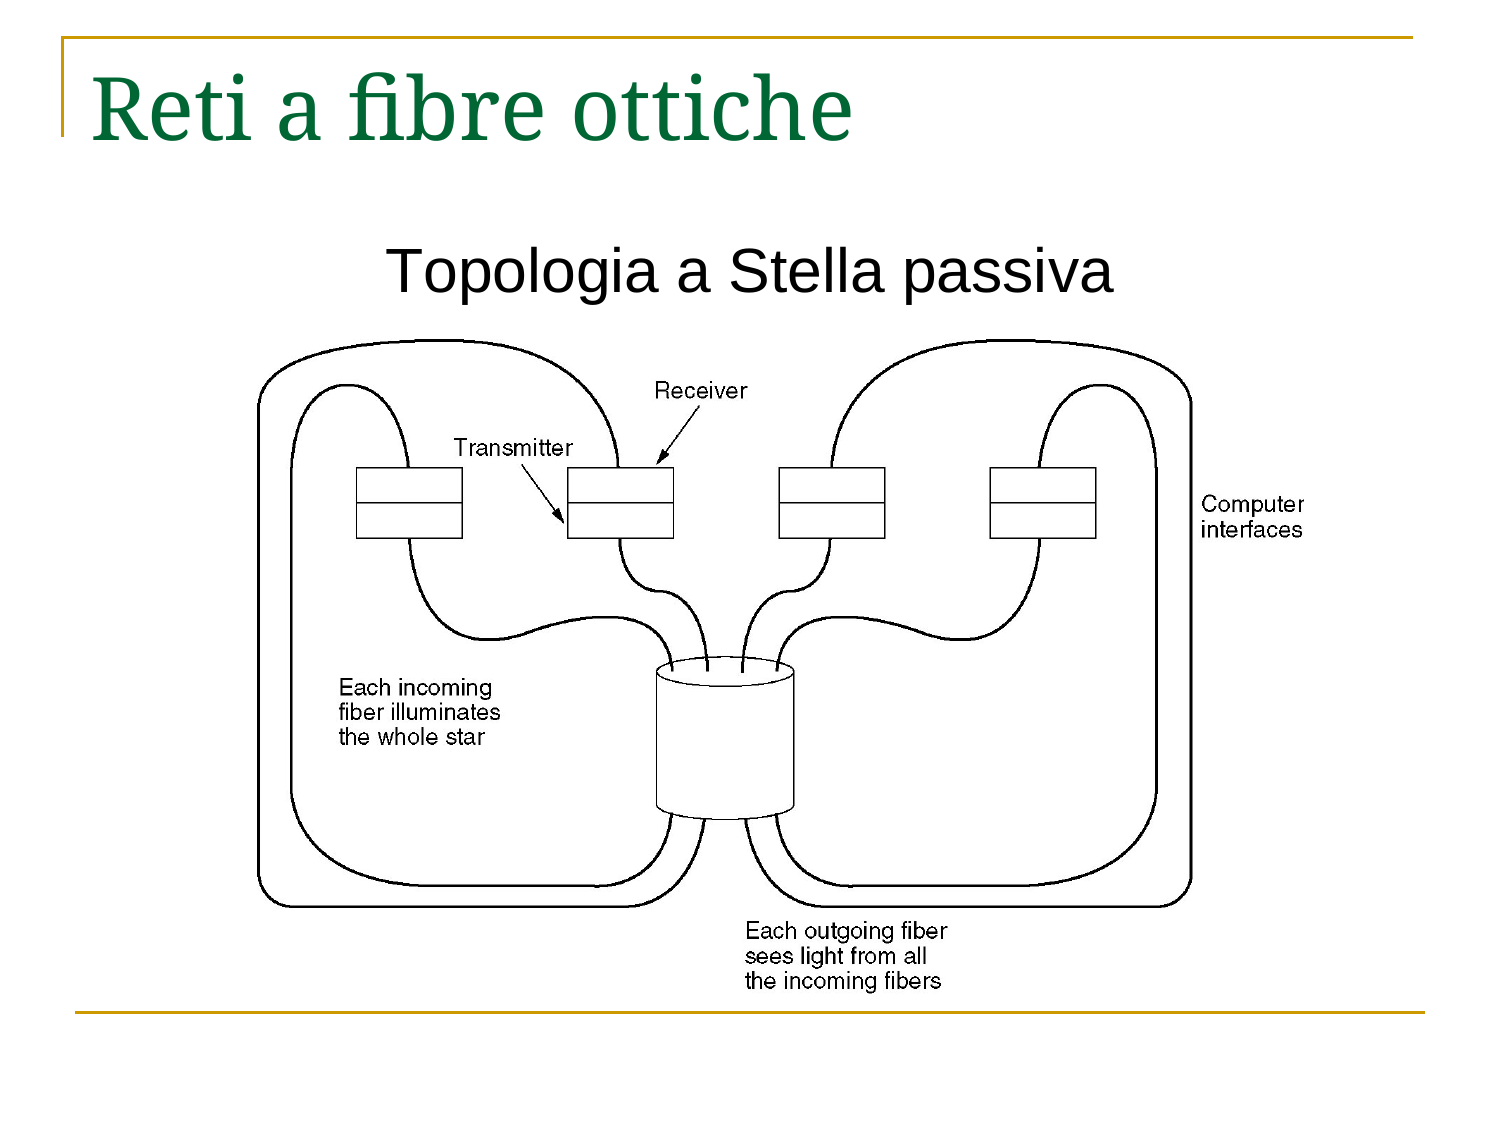

# Reti a fibre ottiche
Topologia a Stella passiva